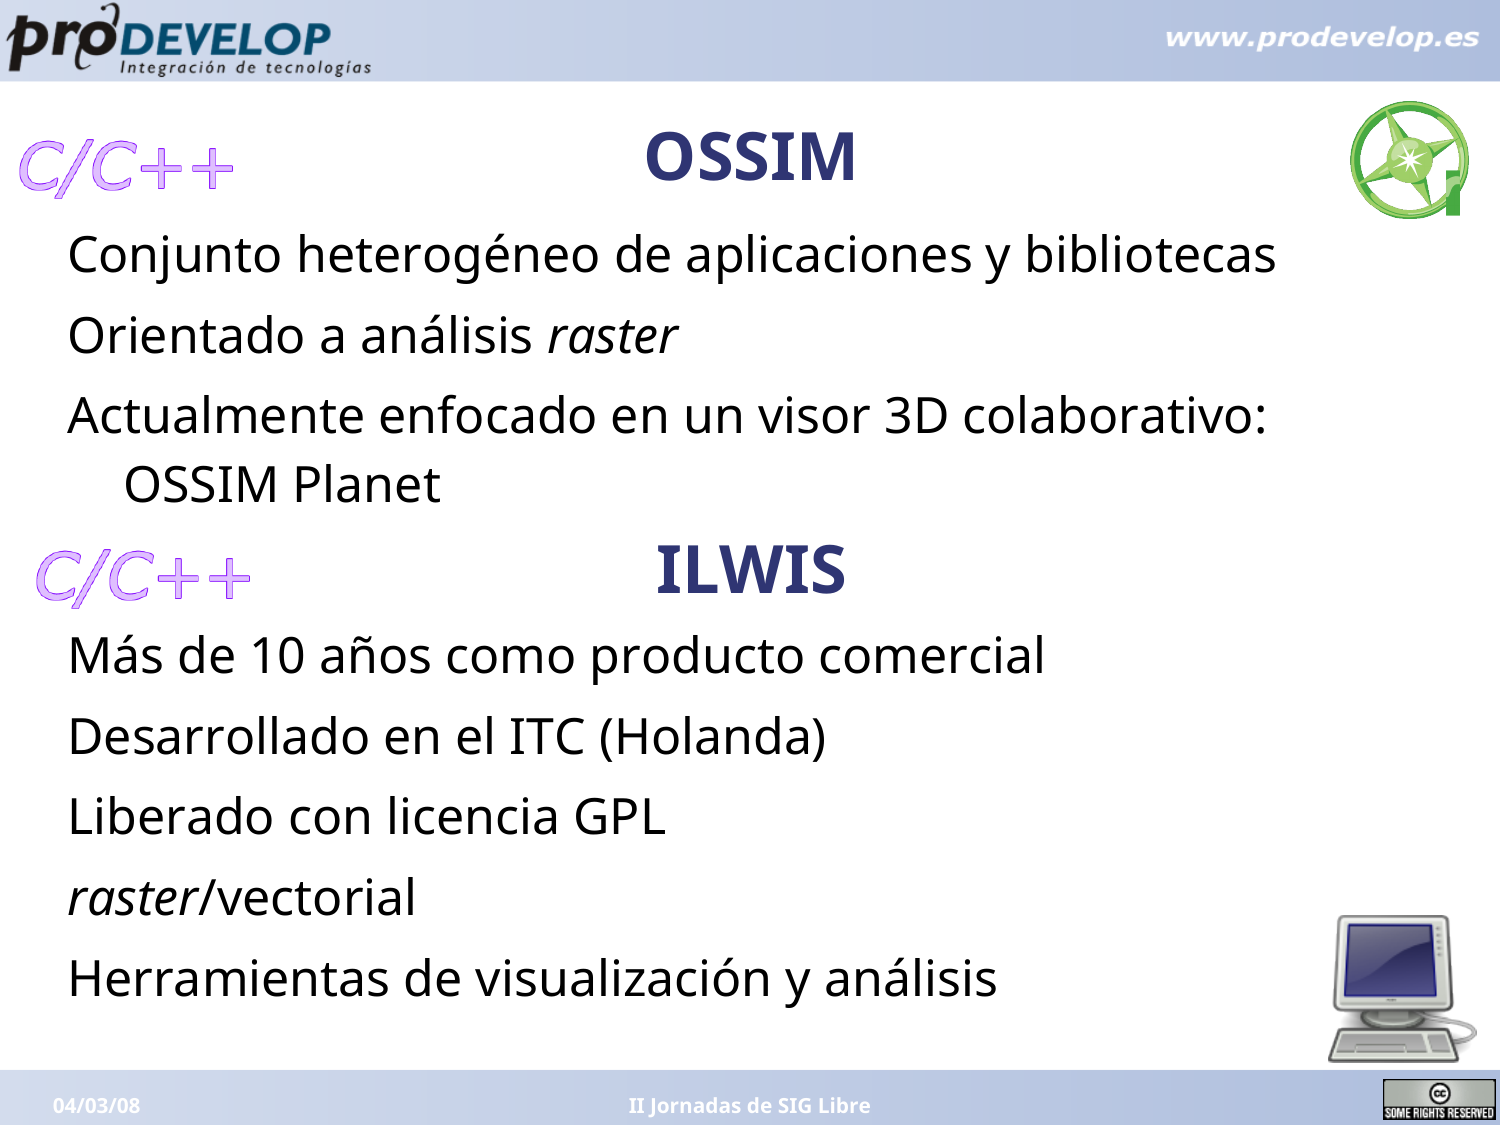

# OSSIM
Conjunto heterogéneo de aplicaciones y bibliotecas
Orientado a análisis raster
Actualmente enfocado en un visor 3D colaborativo: OSSIM Planet
ILWIS
Más de 10 años como producto comercial
Desarrollado en el ITC (Holanda)
Liberado con licencia GPL
raster/vectorial
Herramientas de visualización y análisis
25/10/2006
30
Plan Difusión Interna gvSIG v. 2.0